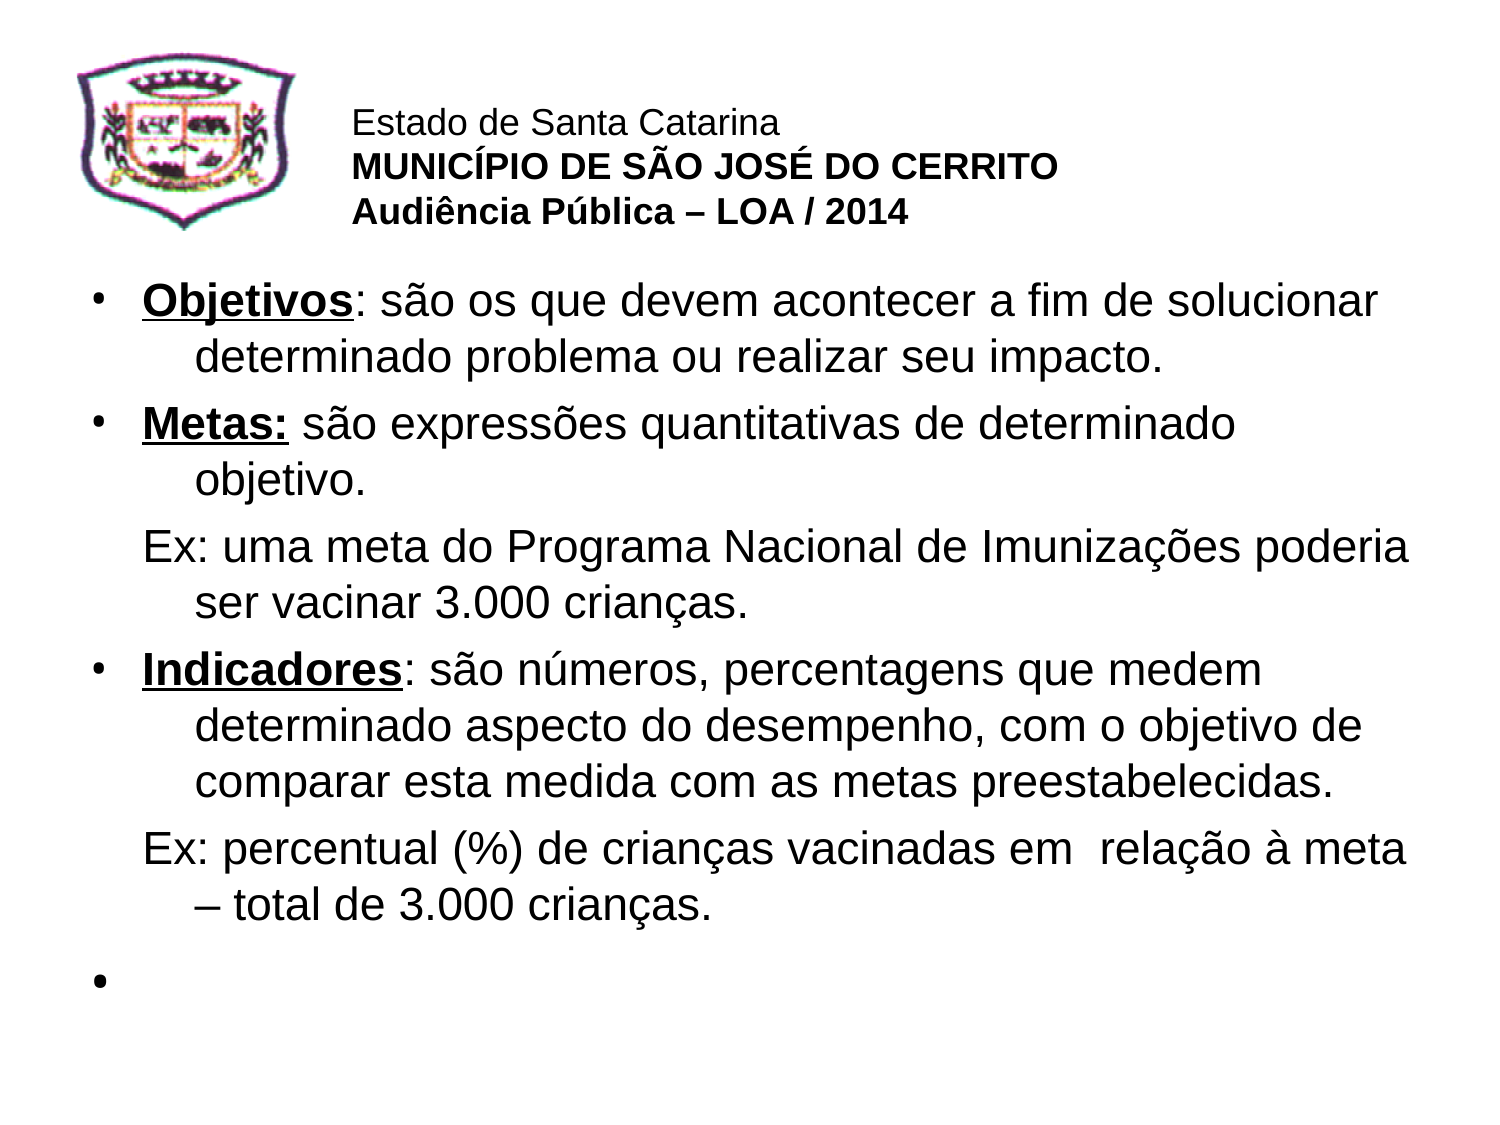

Estado de Santa Catarina
MUNICÍPIO DE SÃO JOSÉ DO CERRITO
Audiência Pública – LOA / 2014
# Objetivos: são os que devem acontecer a fim de solucionar determinado problema ou realizar seu impacto.
Metas: são expressões quantitativas de determinado objetivo.
Ex: uma meta do Programa Nacional de Imunizações poderia ser vacinar 3.000 crianças.
Indicadores: são números, percentagens que medem determinado aspecto do desempenho, com o objetivo de comparar esta medida com as metas preestabelecidas.
Ex: percentual (%) de crianças vacinadas em relação à meta – total de 3.000 crianças.